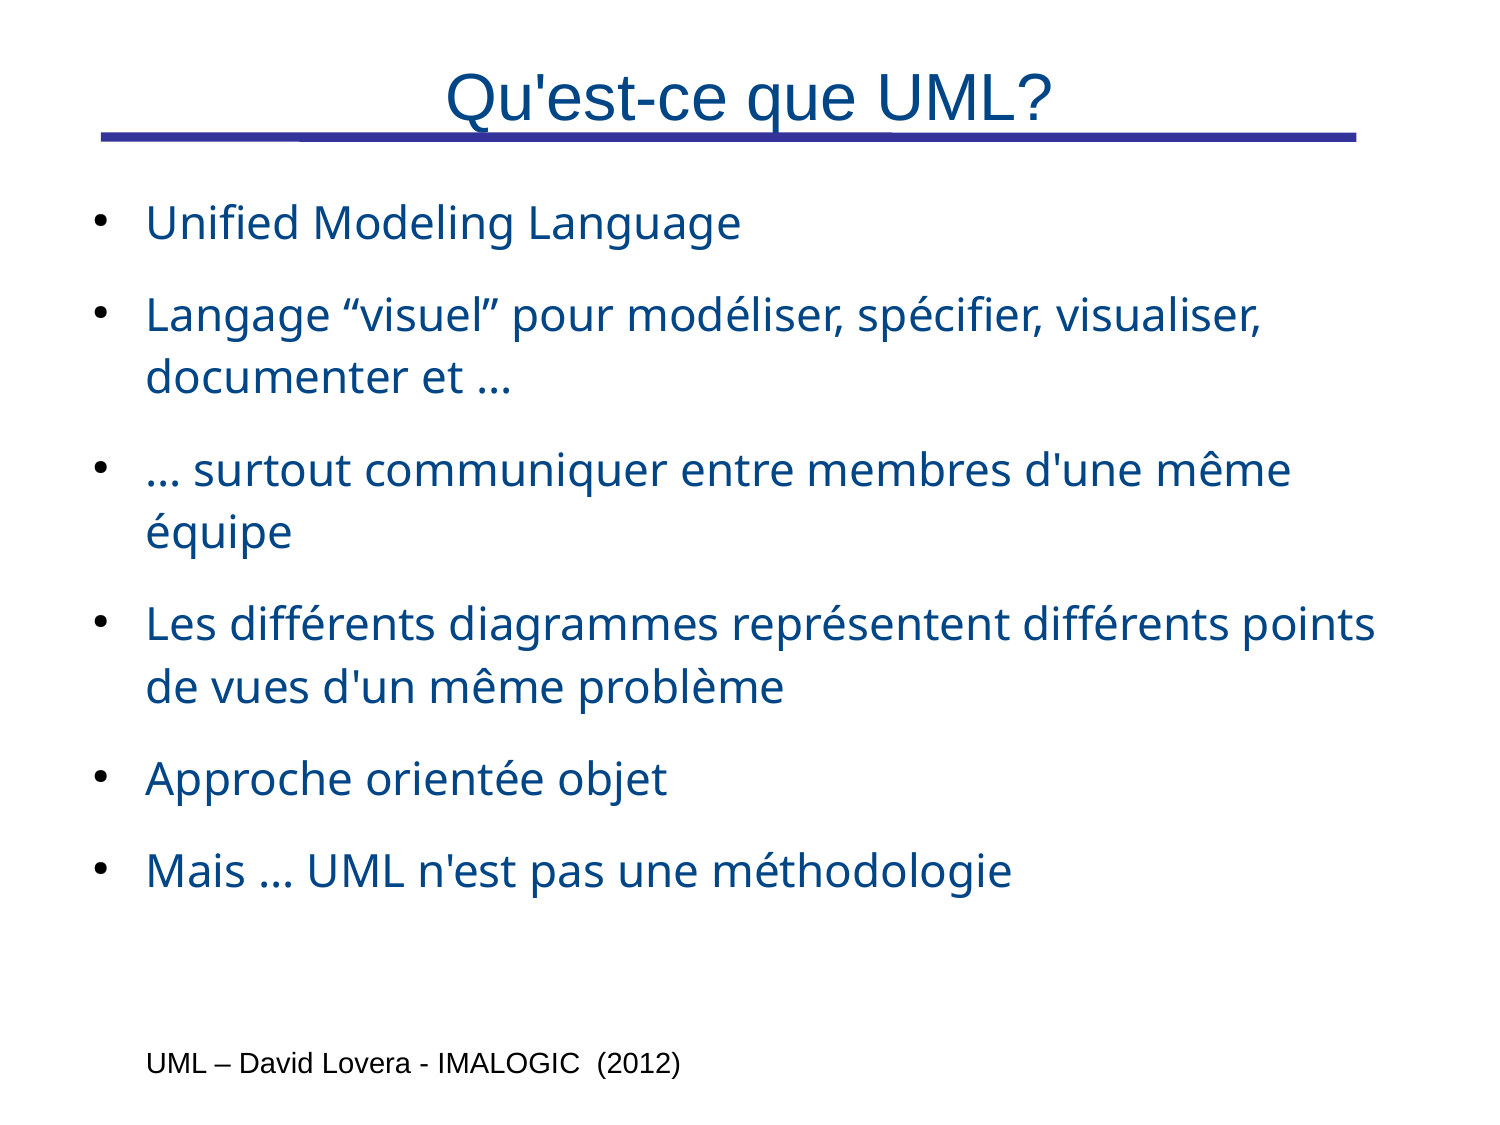

# Qu'est-ce que UML?
Unified Modeling Language
Langage “visuel” pour modéliser, spécifier, visualiser, documenter et ...
… surtout communiquer entre membres d'une même équipe
Les différents diagrammes représentent différents points de vues d'un même problème
Approche orientée objet
Mais … UML n'est pas une méthodologie
UML – David Lovera - IMALOGIC (2012)